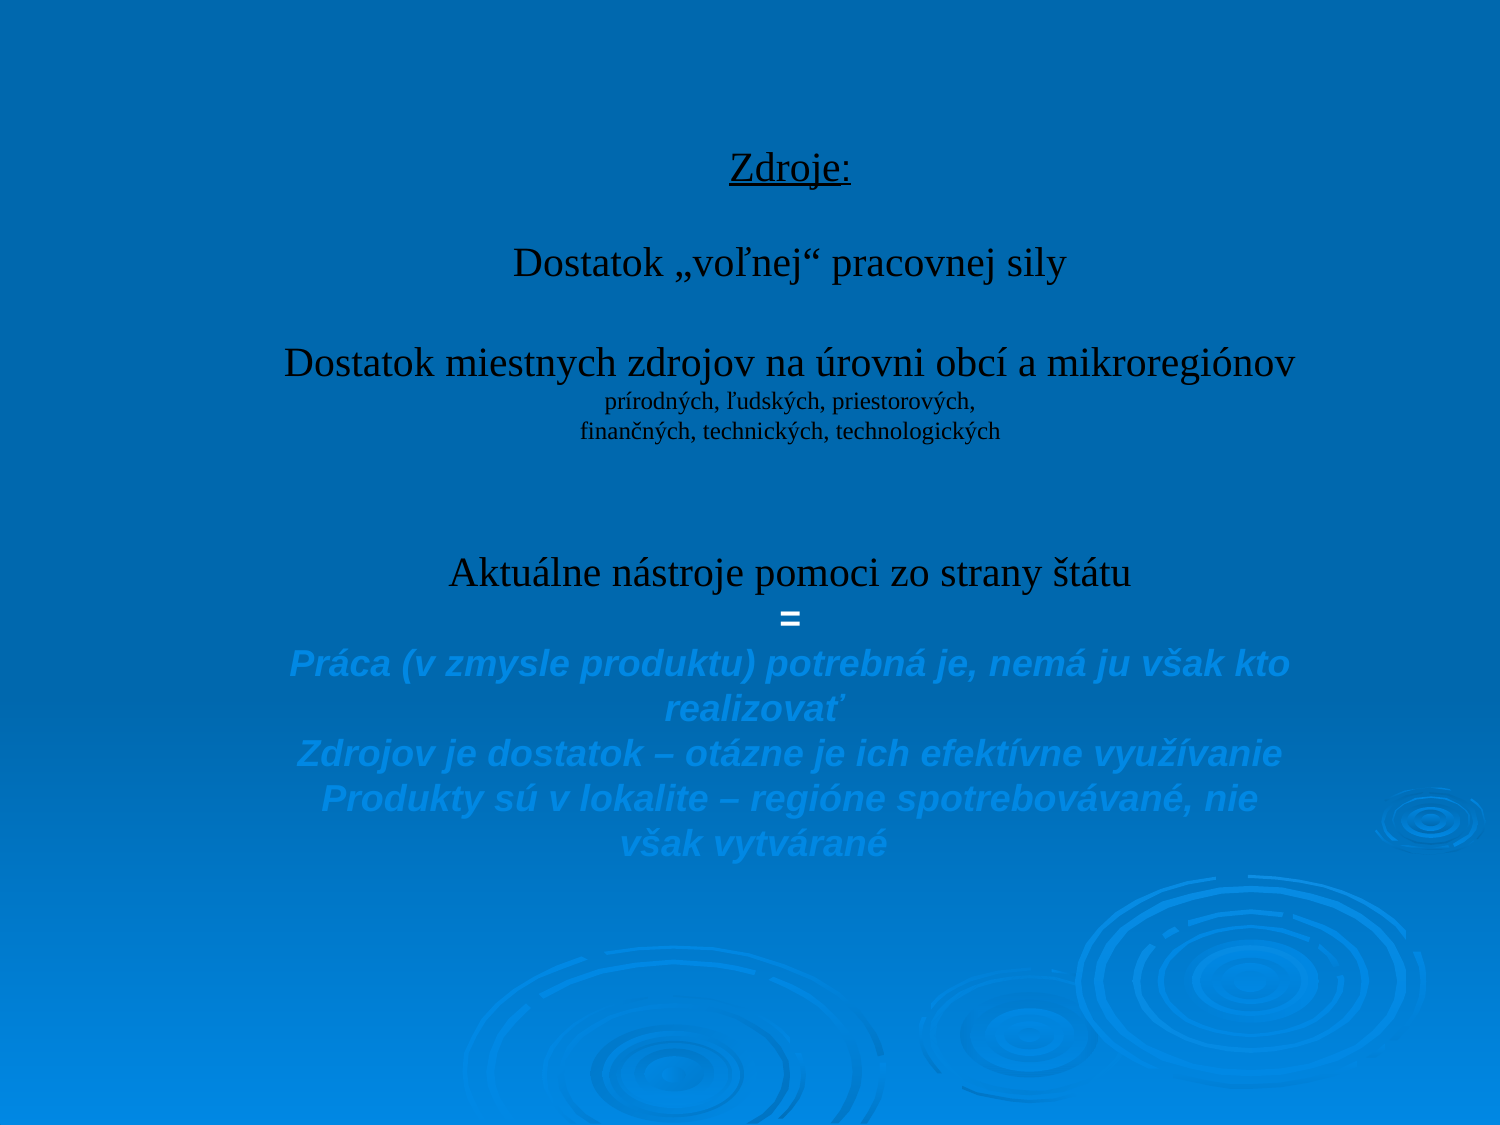

Zdroje:
Dostatok „voľnej“ pracovnej sily
Dostatok miestnych zdrojov na úrovni obcí a mikroregiónov
prírodných, ľudských, priestorových,
finančných, technických, technologických
Aktuálne nástroje pomoci zo strany štátu
=
Práca (v zmysle produktu) potrebná je, nemá ju však kto realizovať
Zdrojov je dostatok – otázne je ich efektívne využívanie
Produkty sú v lokalite – regióne spotrebovávané, nie však vytvárané